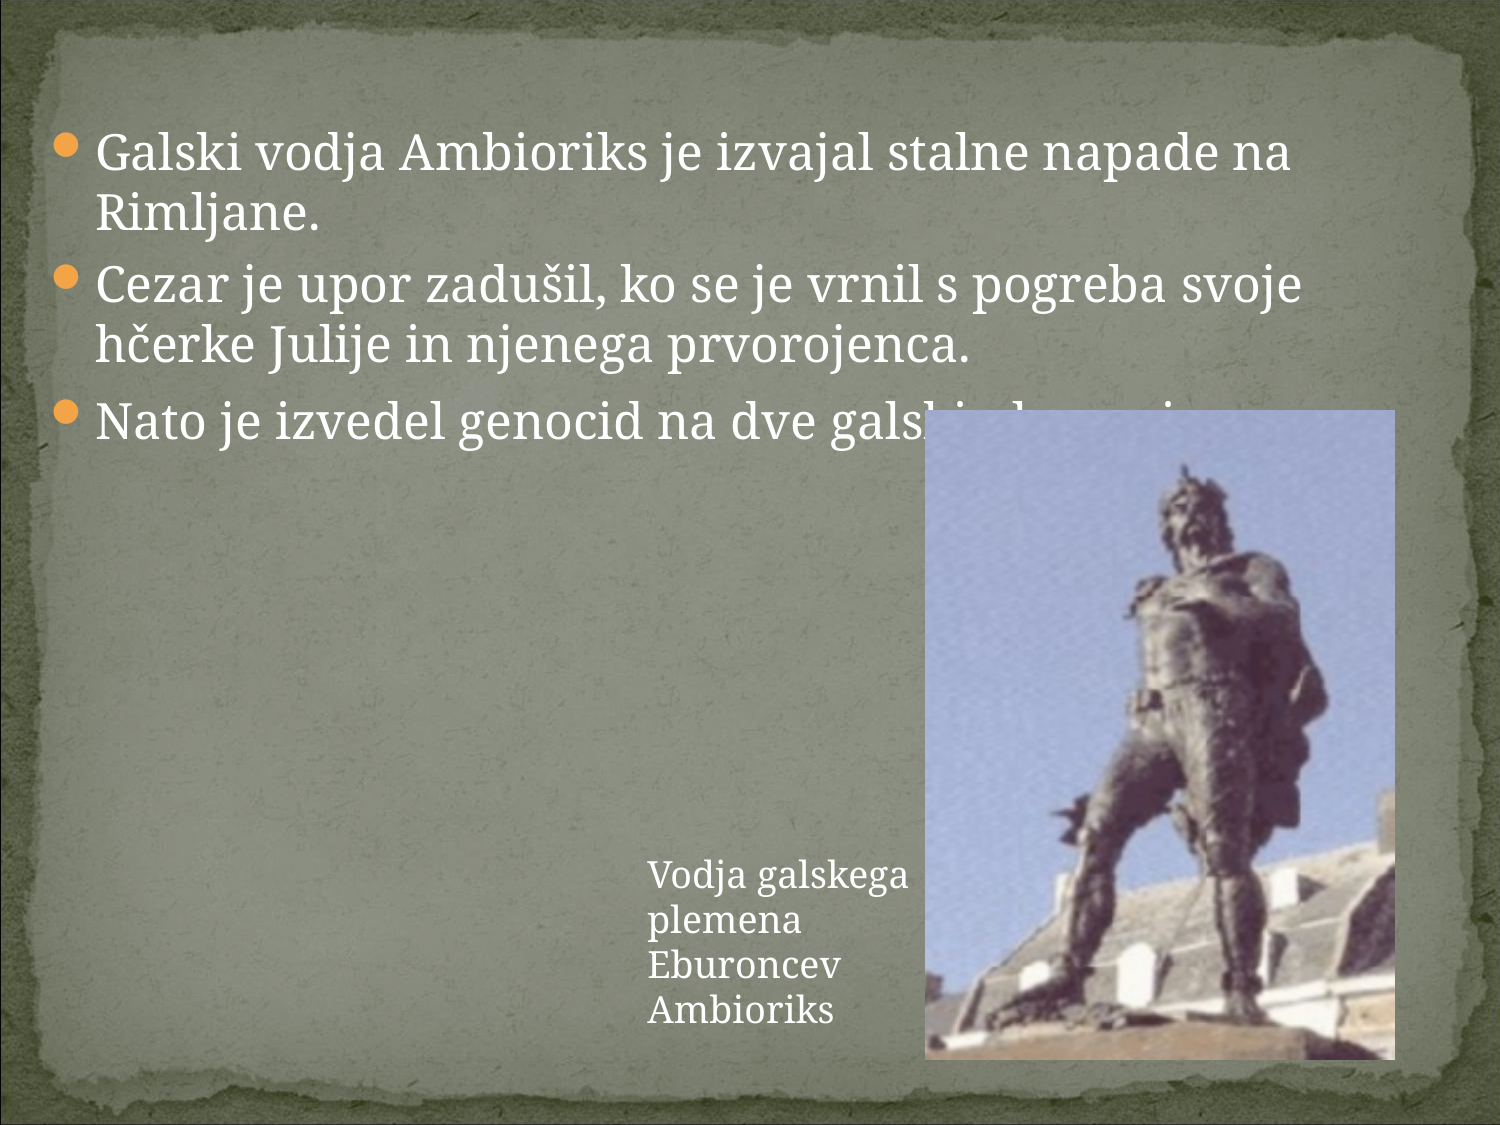

# Galski vodja Ambioriks je izvajal stalne napade na Rimljane.
Cezar je upor zadušil, ko se je vrnil s pogreba svoje hčerke Julije in njenega prvorojenca.
Nato je izvedel genocid na dve galski plemeni.
Vodja galskega plemena Eburoncev Ambioriks